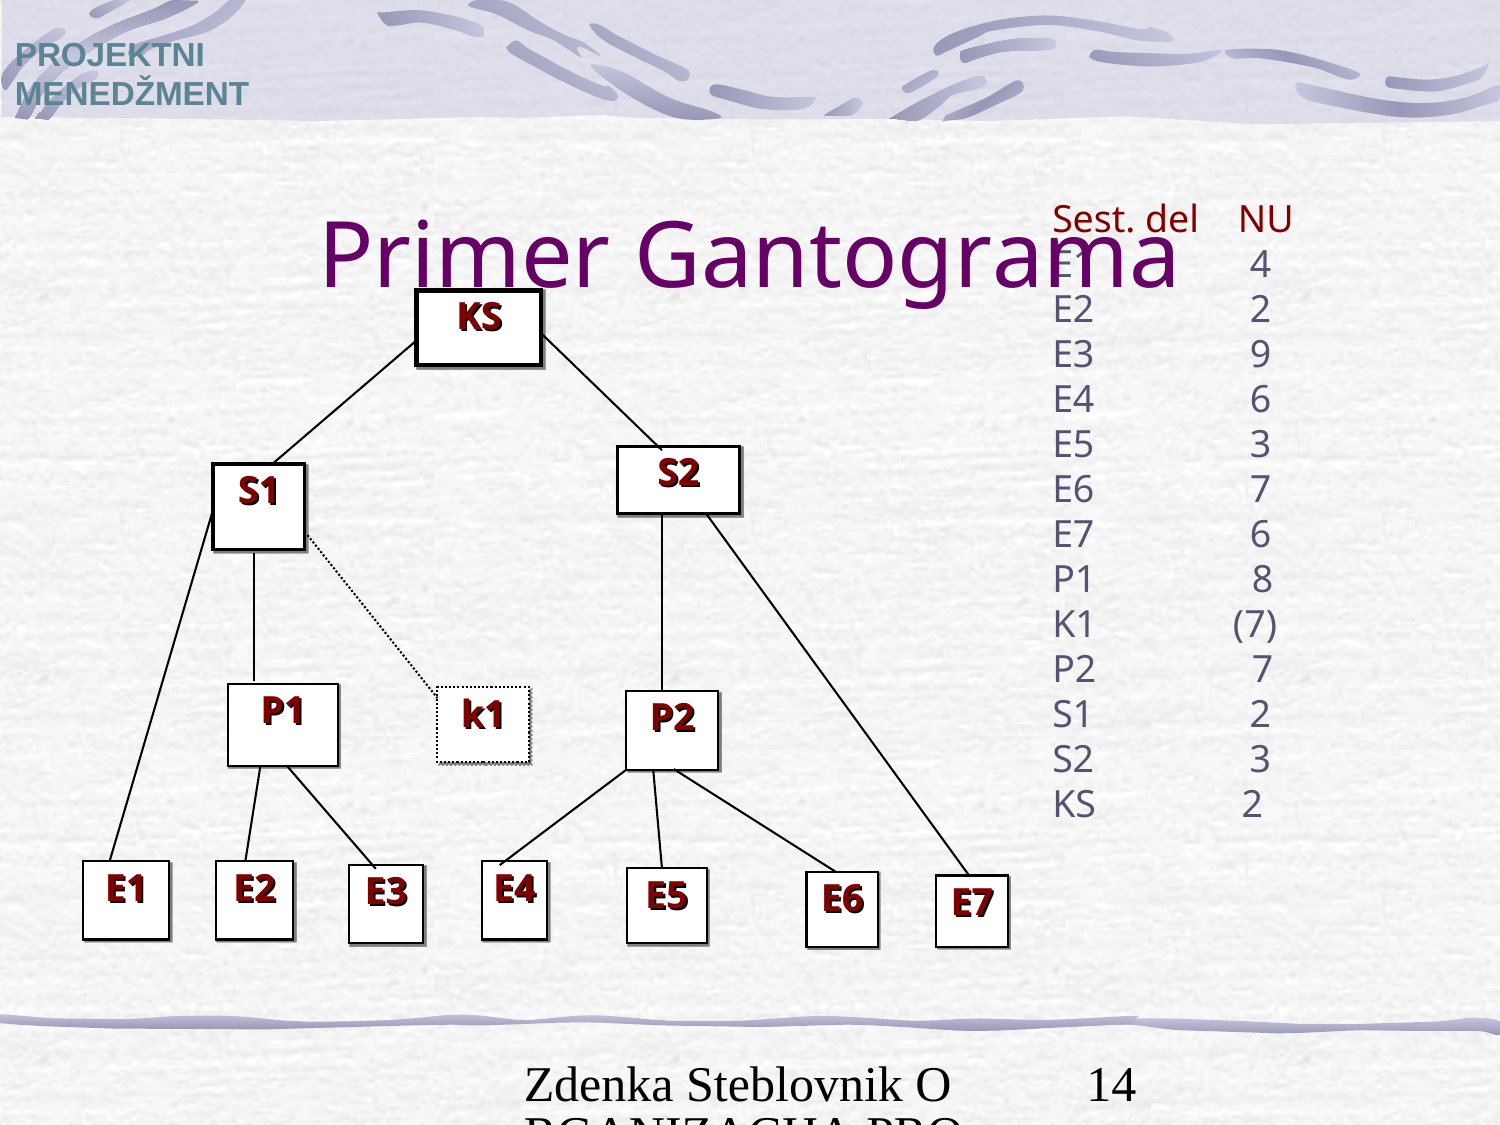

PROJEKTNI MENEDŽMENT
# Primer Gantograma
Sest. del NU
E1 4
E2 2
E3 9
E4 6
E5 3
E6 7
E7 6
P1 8
K1 (7)
P2 7
S1 2
S2 3
KS 2
KS
S2
S1
P1
k1
P2
E1
E2
E4
E3
E5
E6
E7
Zdenka Steblovnik ORGANIZACIJA PROIZVODNJE 2
14